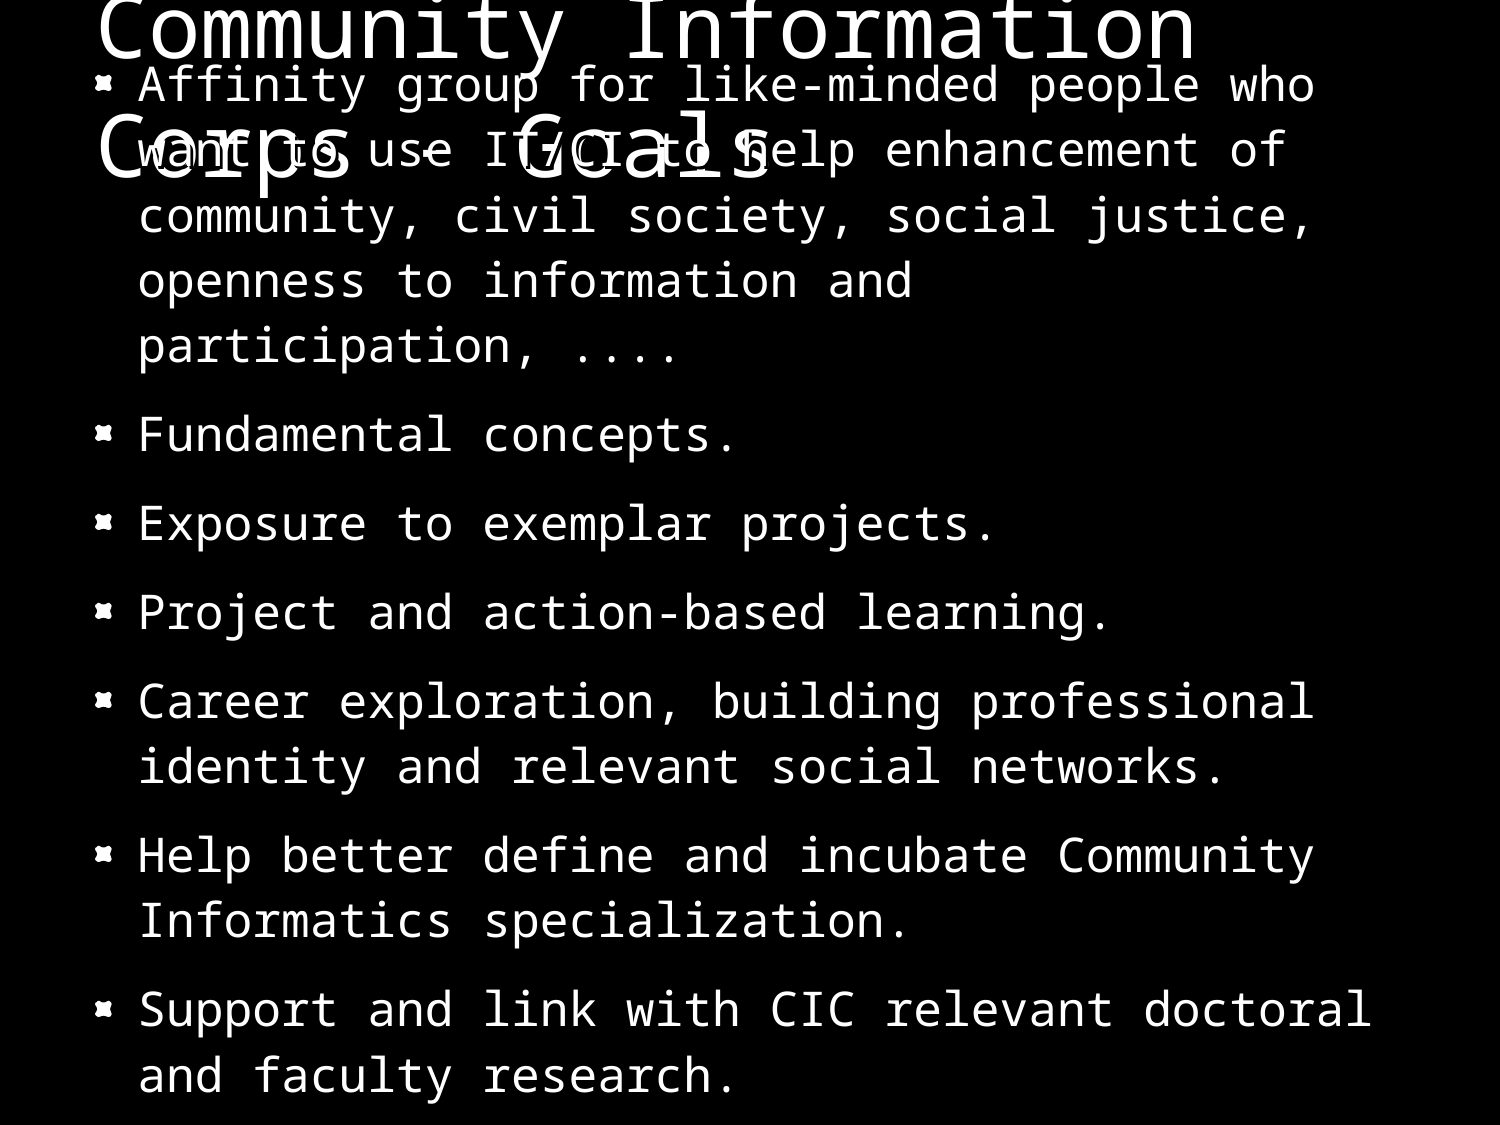

# Community Information Corps - Goals
Affinity group for like-minded people who want to use IT/CI to help enhancement of community, civil society, social justice, openness to information and participation, ....
Fundamental concepts.
Exposure to exemplar projects.
Project and action-based learning.
Career exploration, building professional identity and relevant social networks.
Help better define and incubate Community Informatics specialization.
Support and link with CIC relevant doctoral and faculty research.